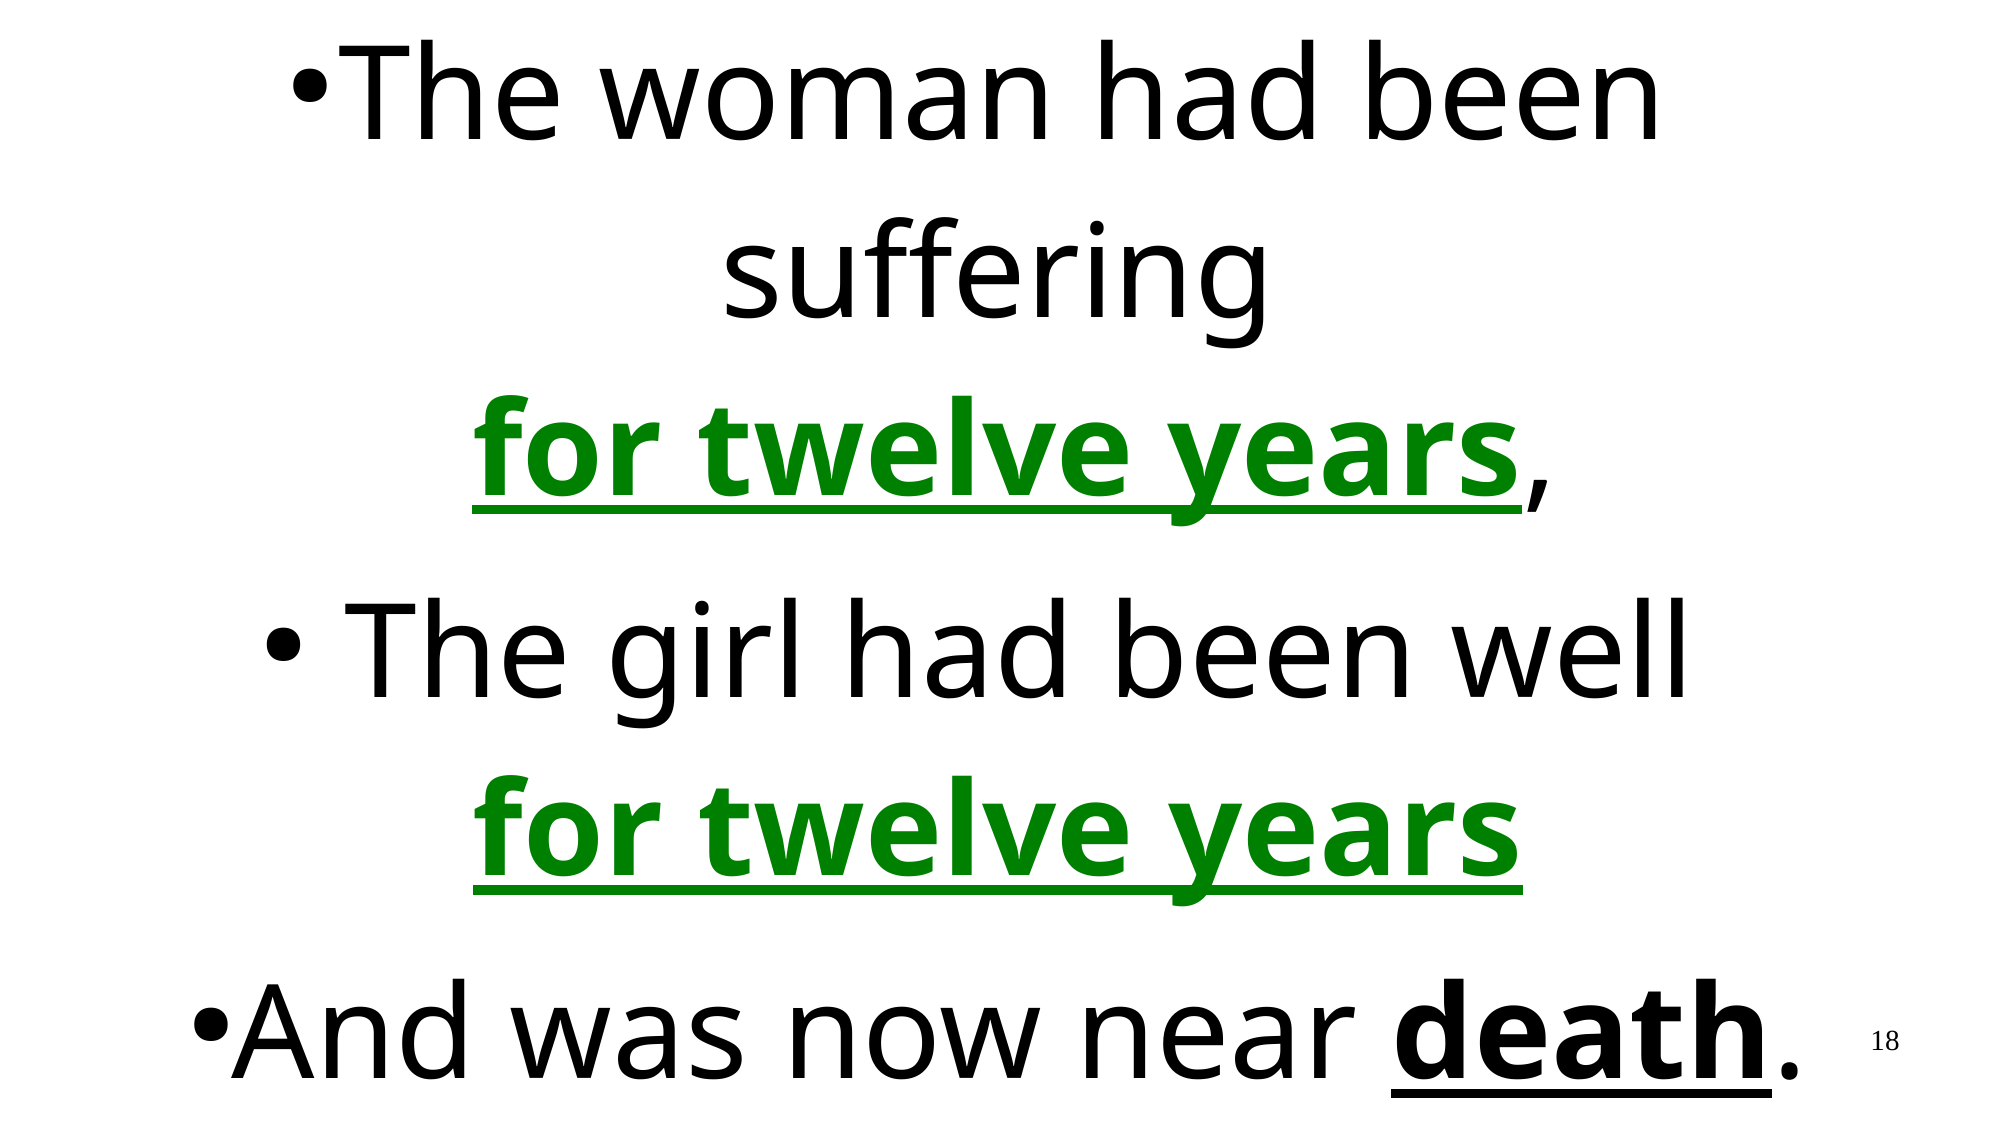

# The woman had been suffering for twelve years,
 The girl had been well
for twelve years
And was now near death.
18